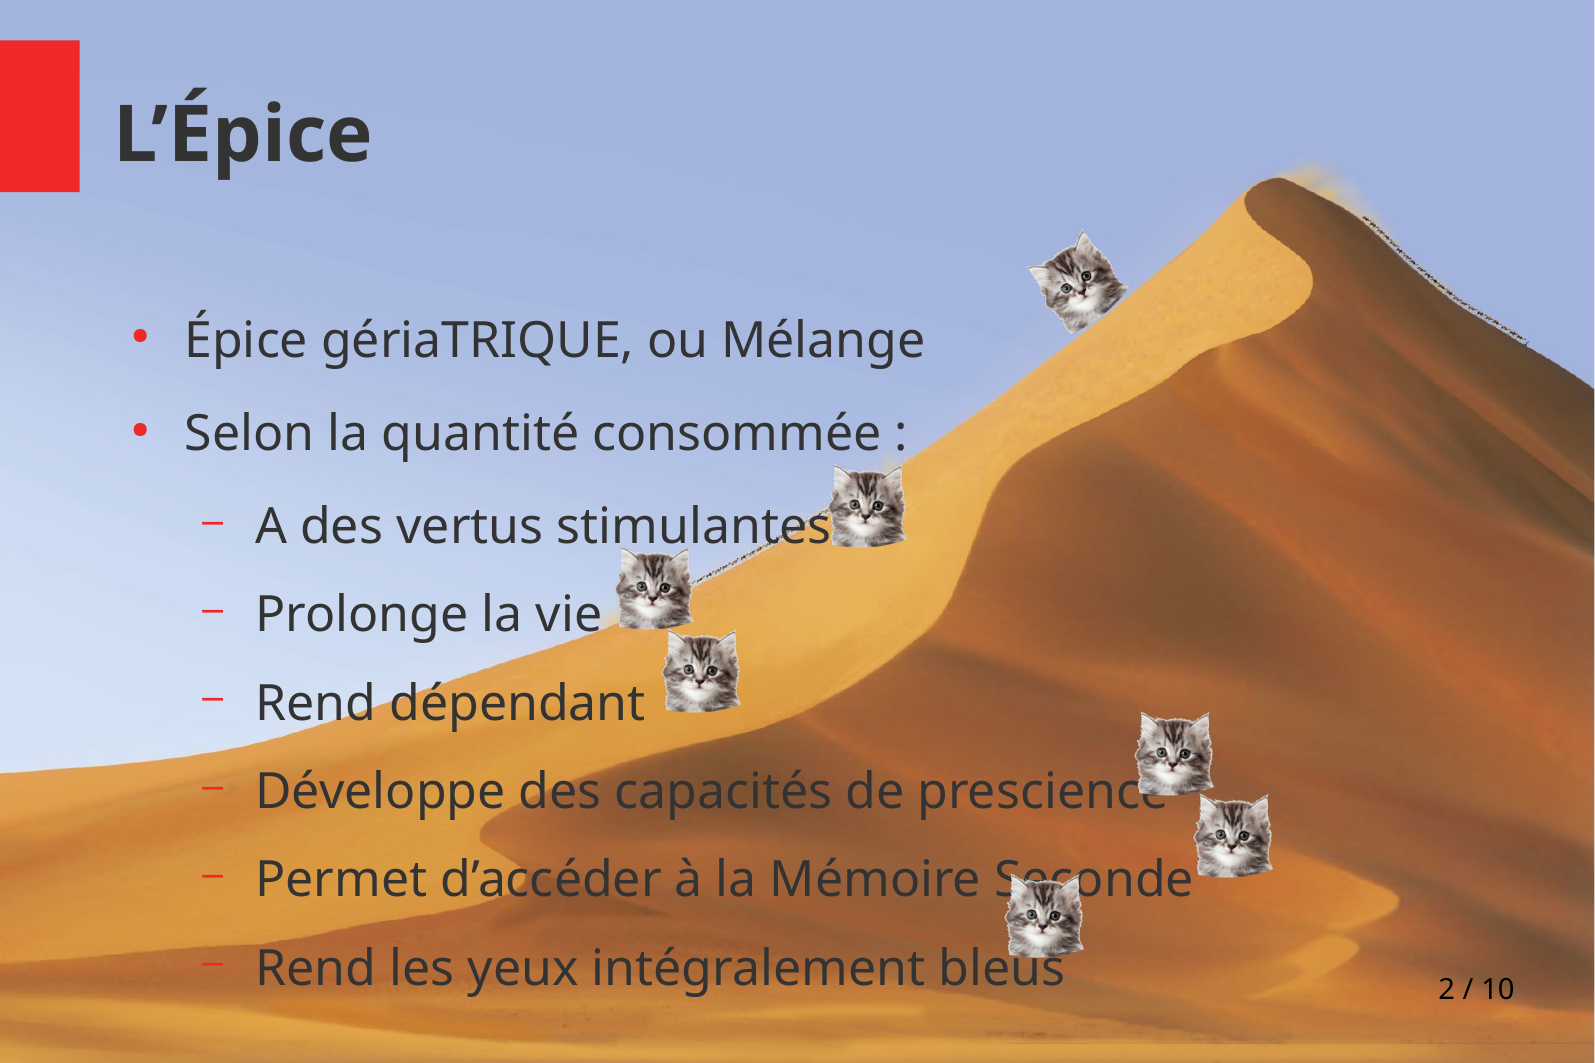

# L’Épice
Épice gériaTRIQUE, ou Mélange
Selon la quantité consommée :
A des vertus stimulantes
Prolonge la vie
Rend dépendant
Développe des capacités de prescience
Permet d’accéder à la Mémoire Seconde
Rend les yeux intégralement bleus
2